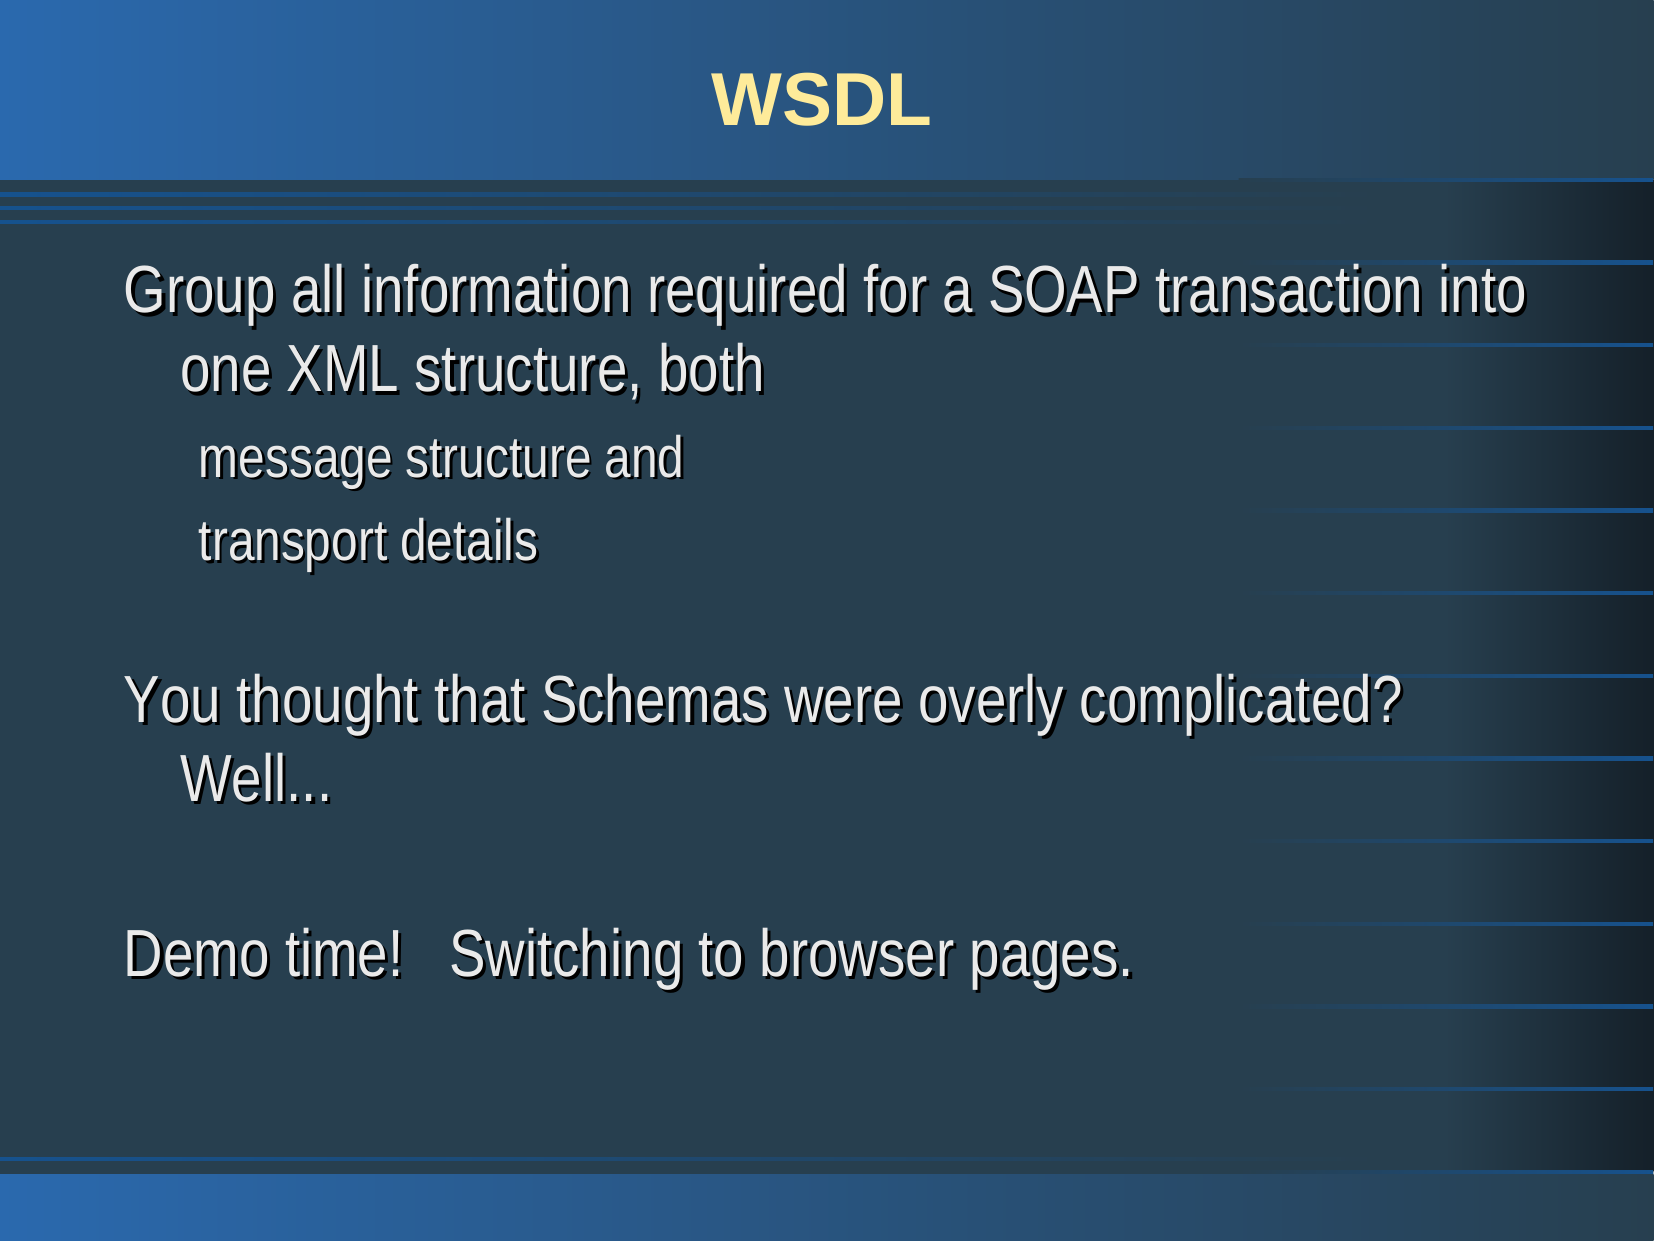

# WSDL
Group all information required for a SOAP transaction into one XML structure, both
message structure and
transport details
You thought that Schemas were overly complicated? Well...
Demo time! Switching to browser pages.